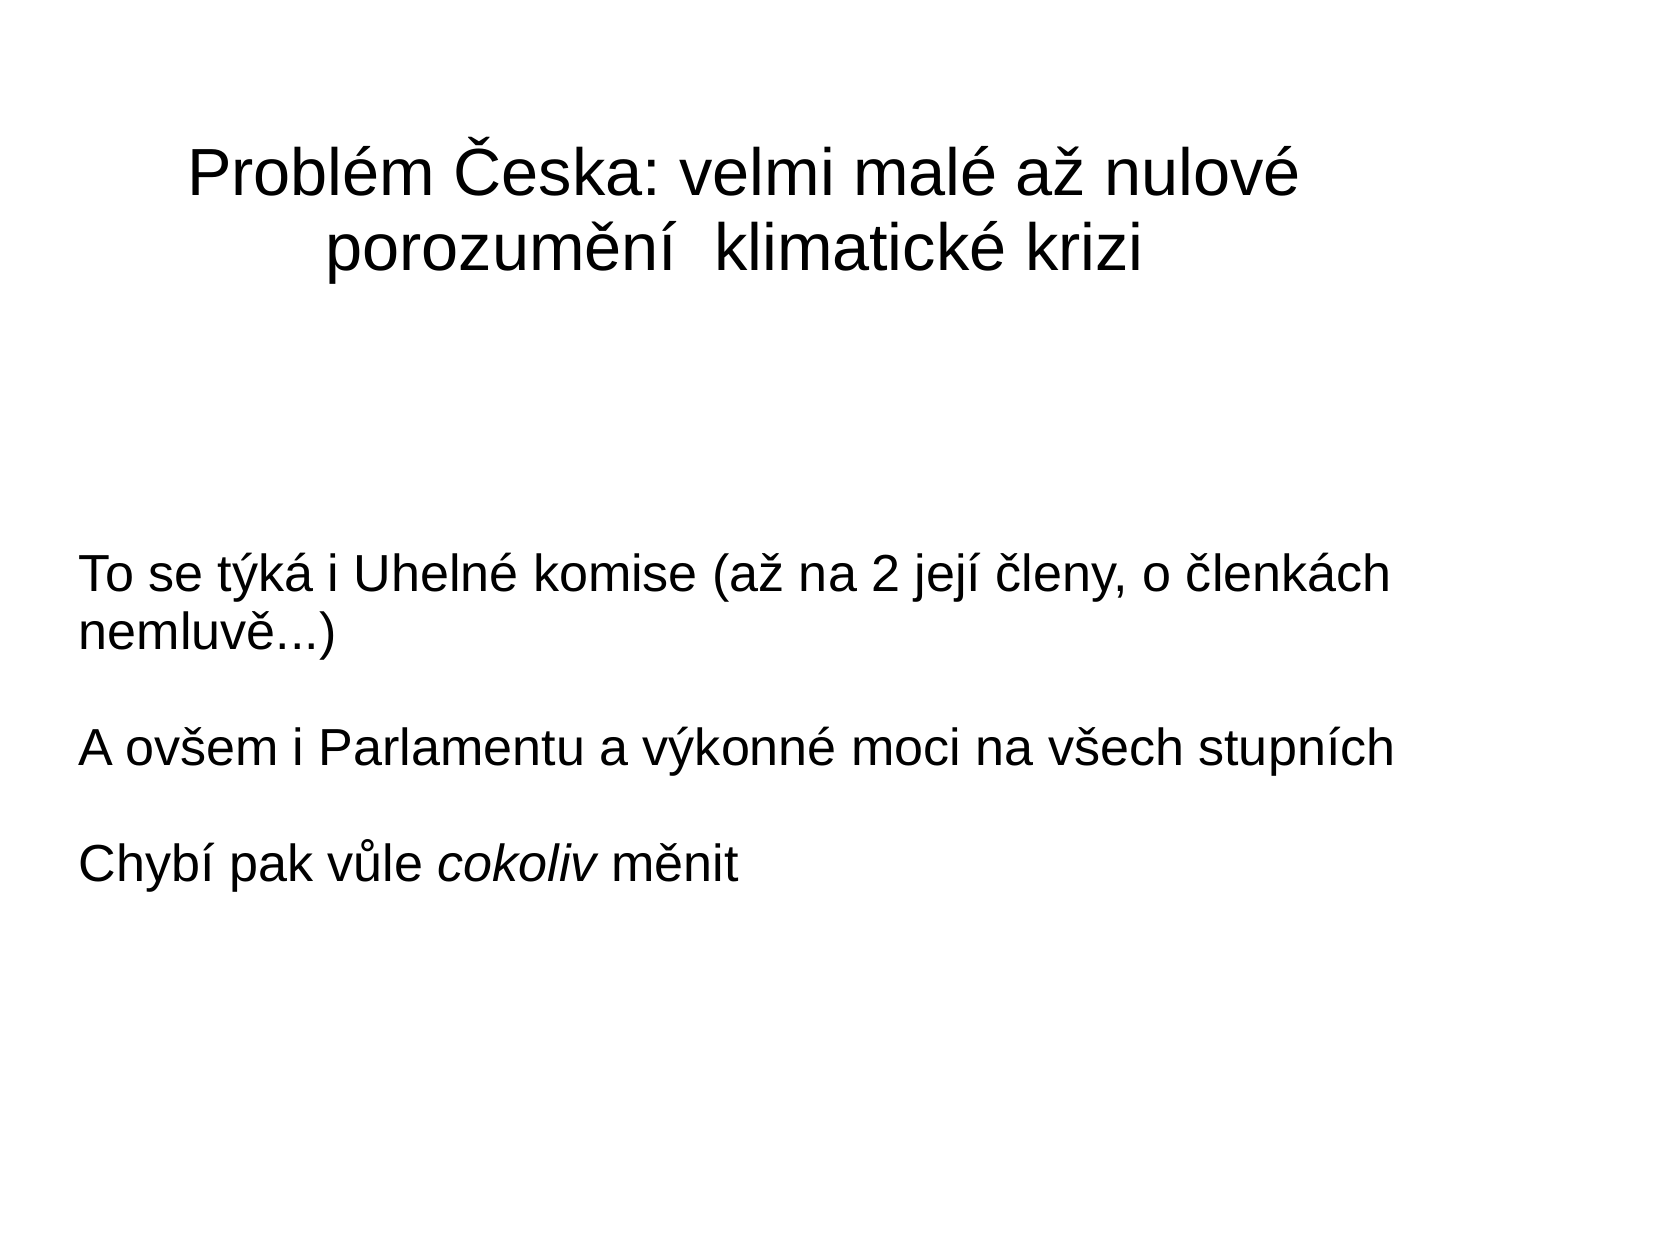

# Problém Česka: velmi malé až nulové porozumění klimatické krizi
To se týká i Uhelné komise (až na 2 její členy, o členkách nemluvě...)
A ovšem i Parlamentu a výkonné moci na všech stupních
Chybí pak vůle cokoliv měnit